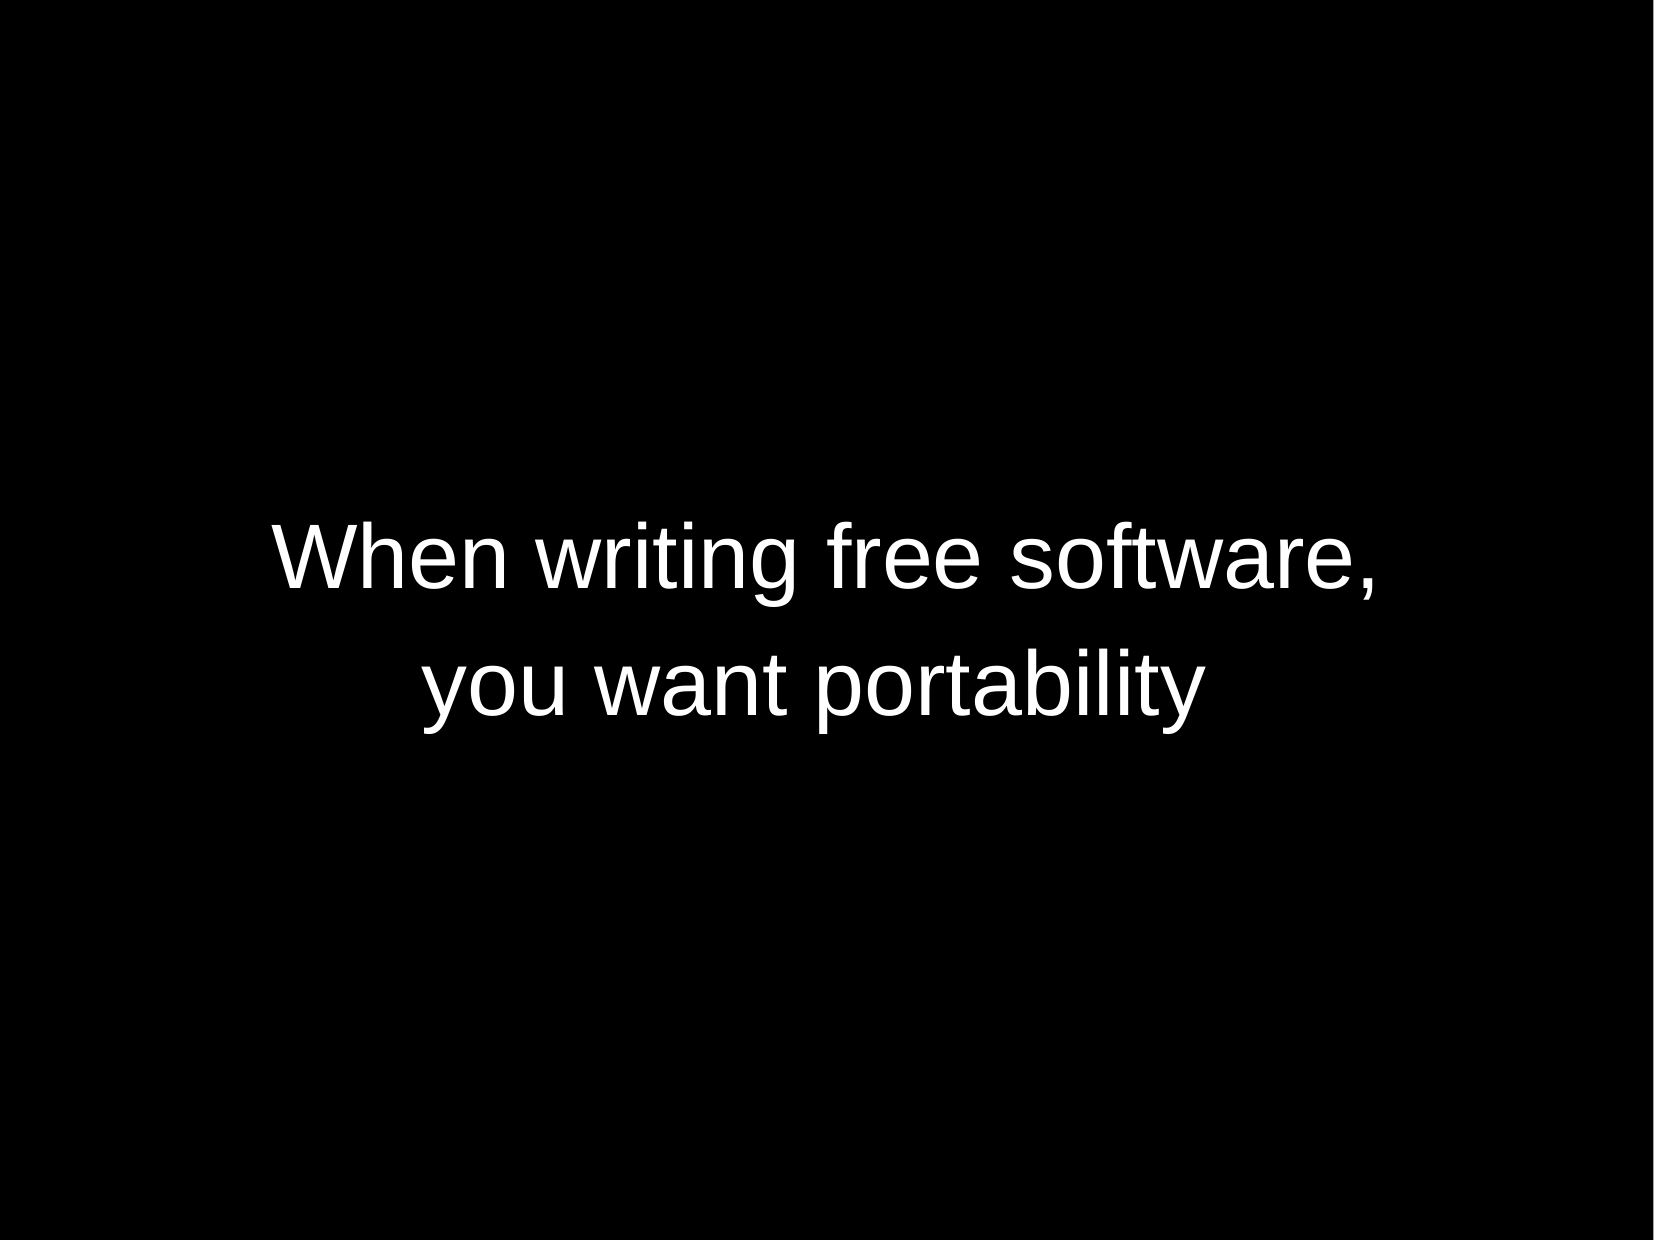

When writing free software,
you want portability